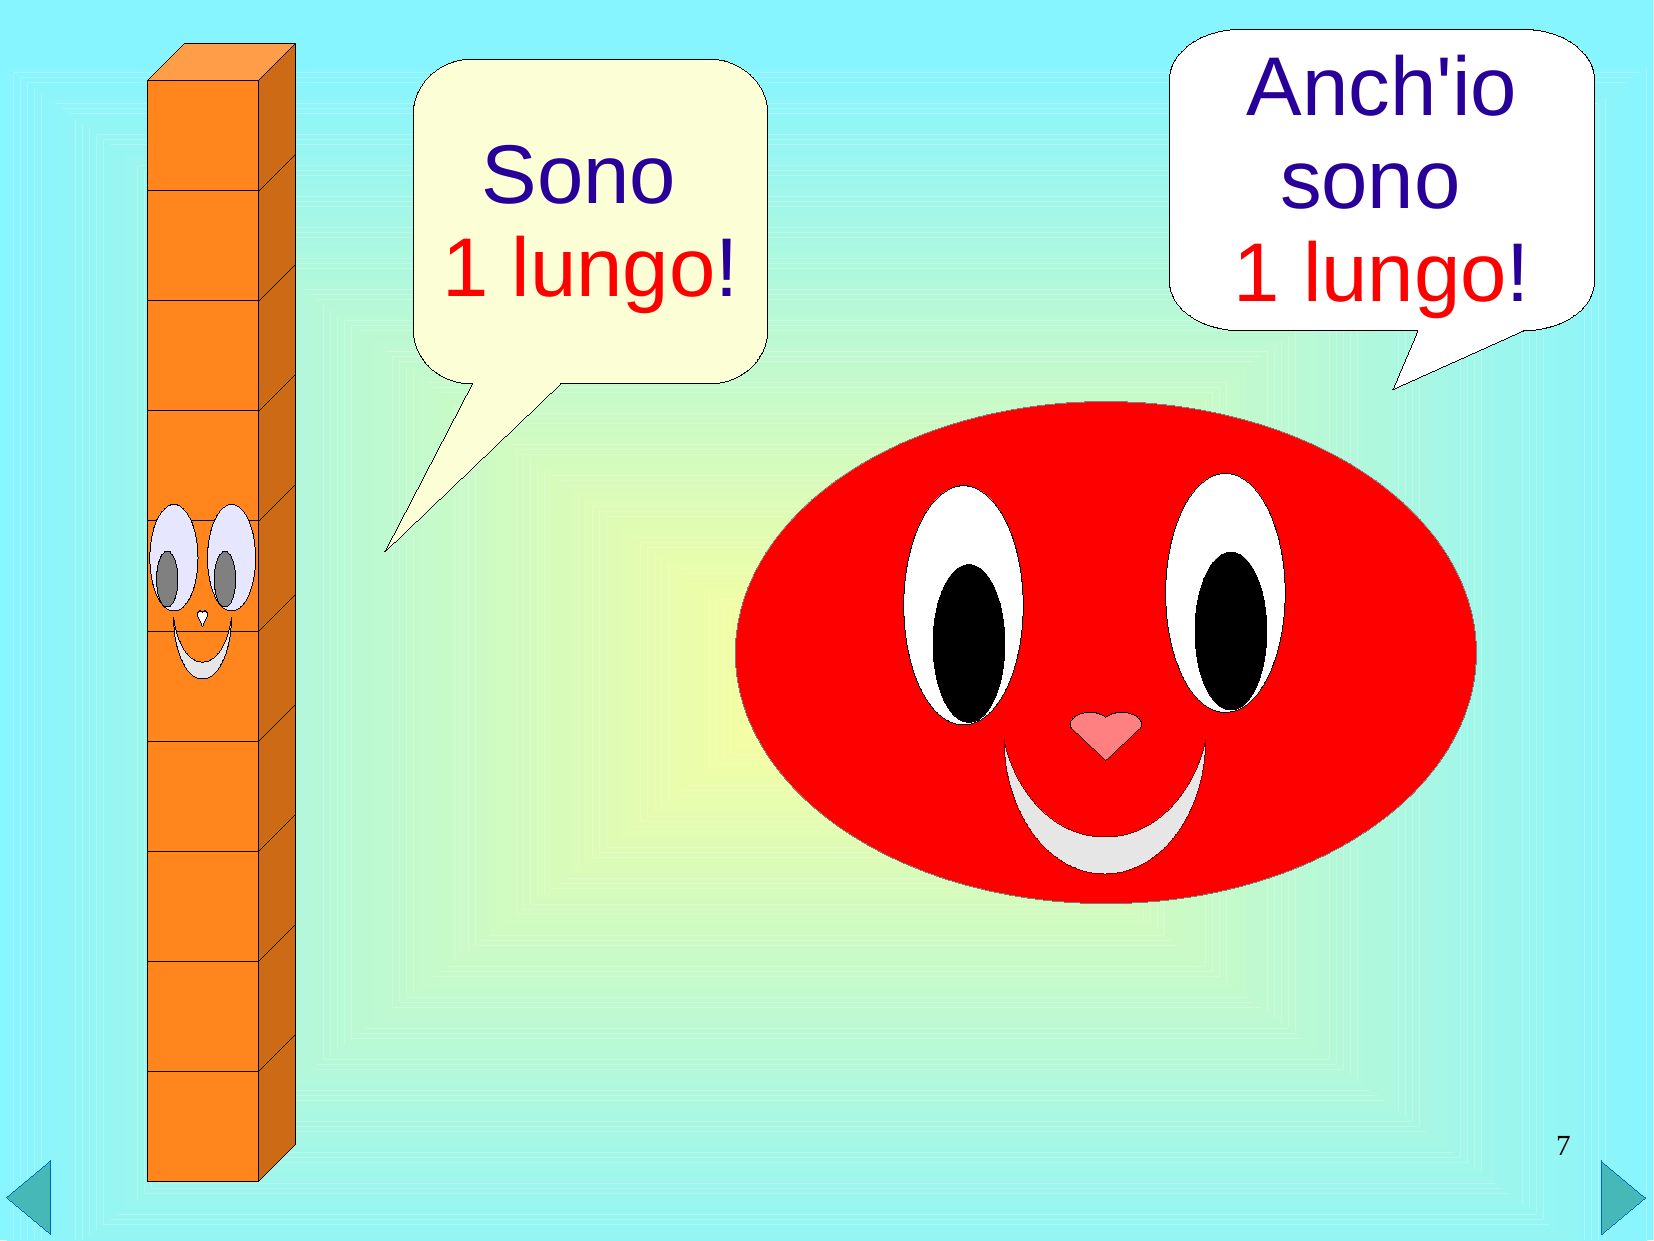

Anch'io sono
1 lungo!
Sono
1 lungo!
7